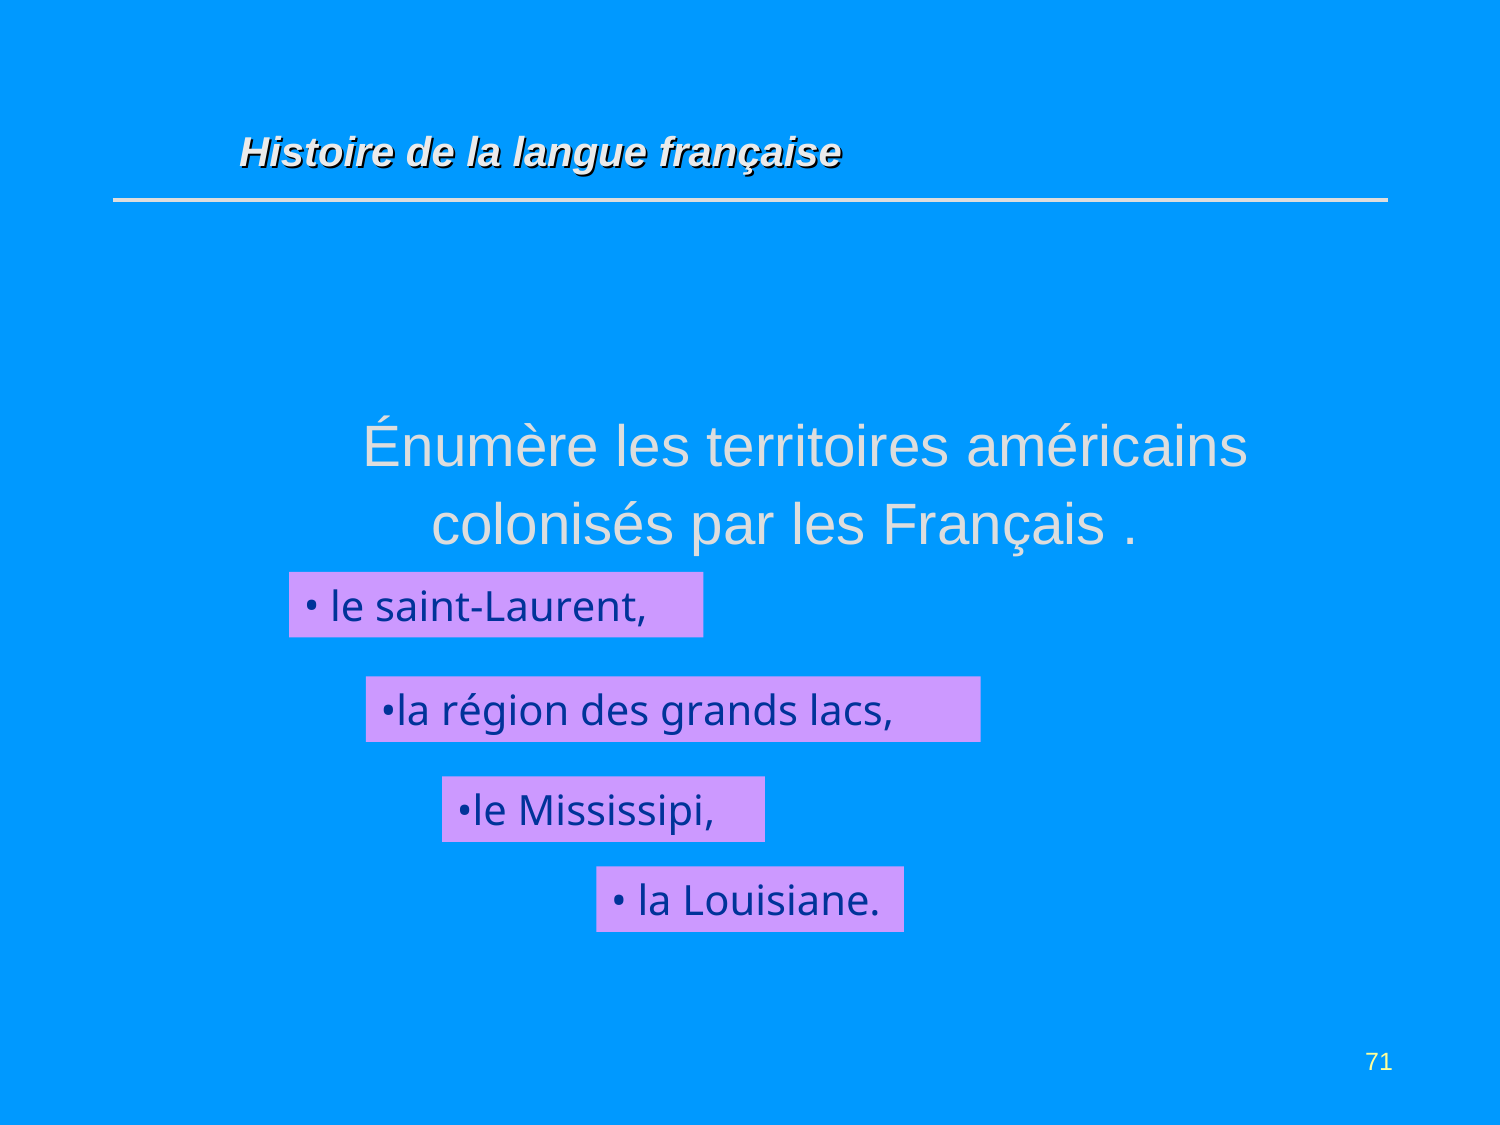

Histoire de la langue française
Énumère les territoires américains colonisés par les Français .
 le saint-Laurent,
la région des grands lacs,
le Mississipi,
 la Louisiane.
71